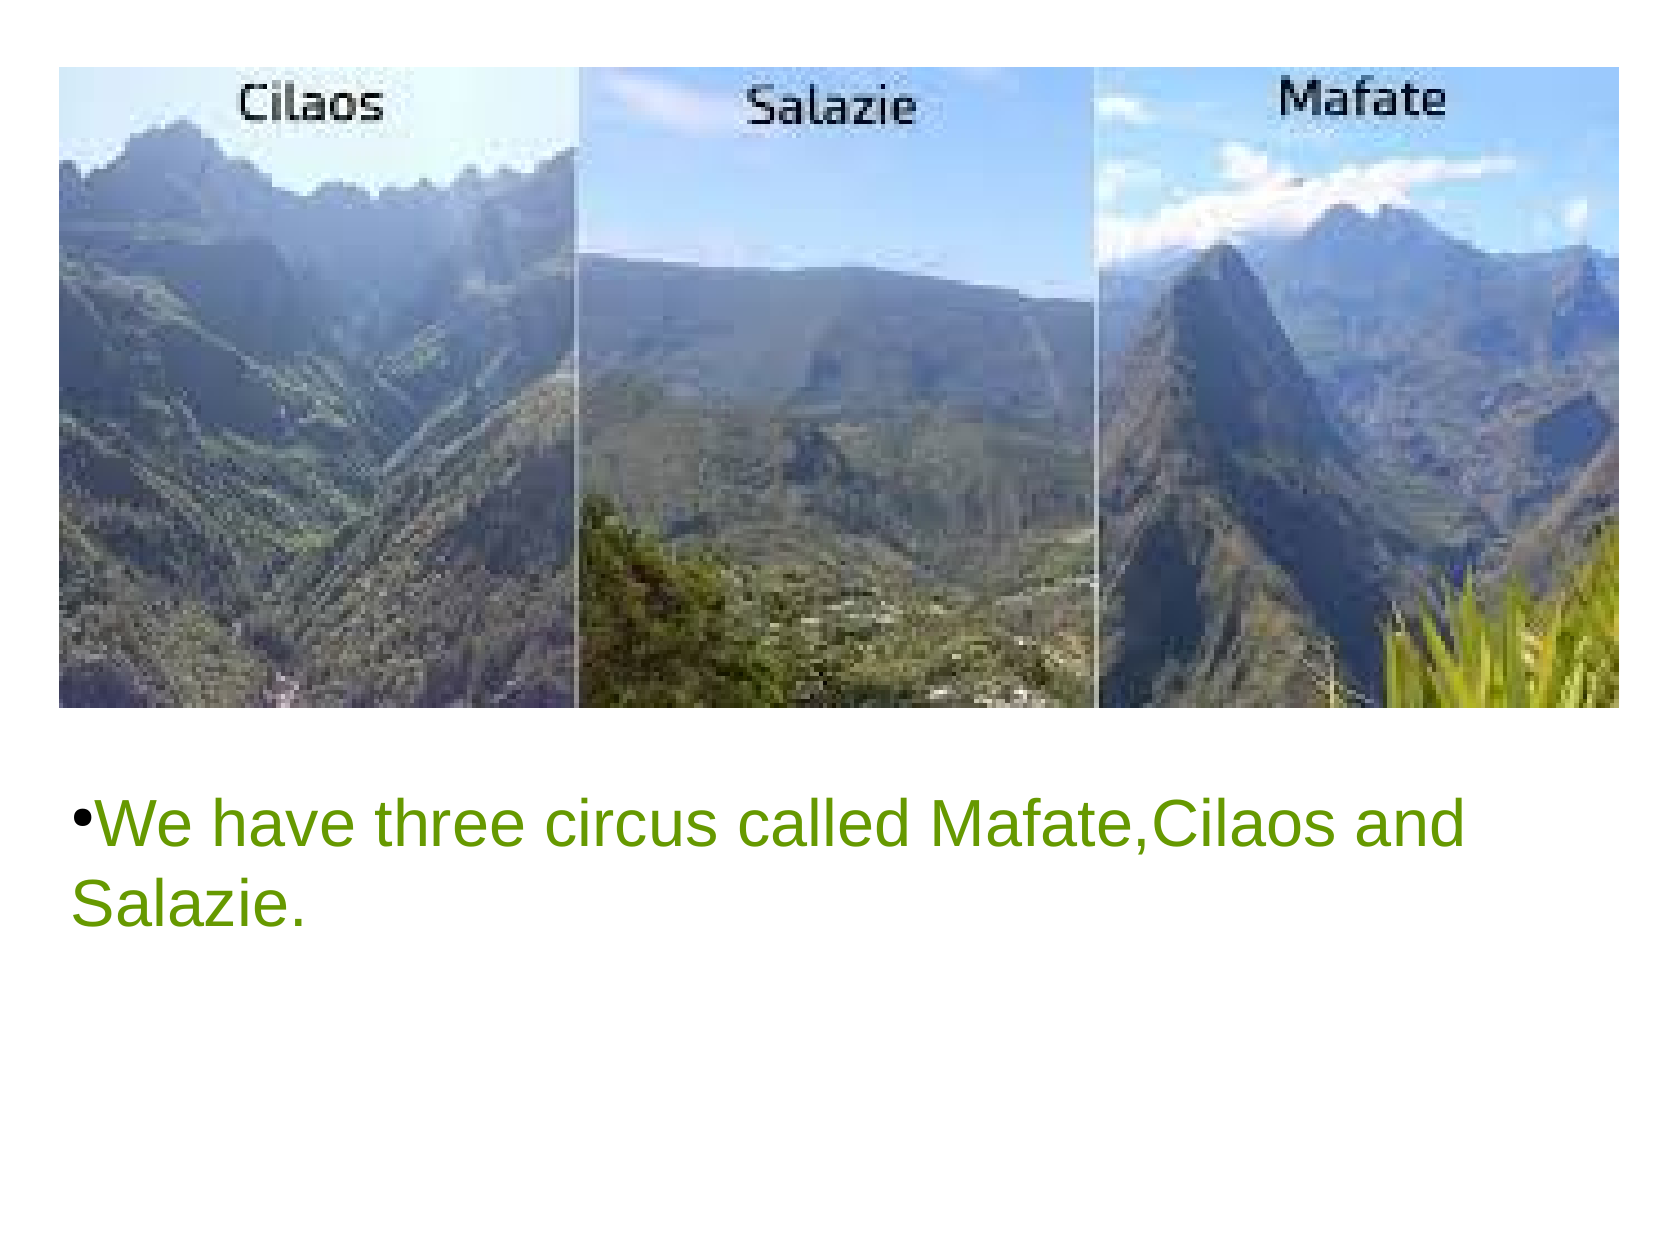

# We have three circus called Mafate,Cilaos and Salazie.